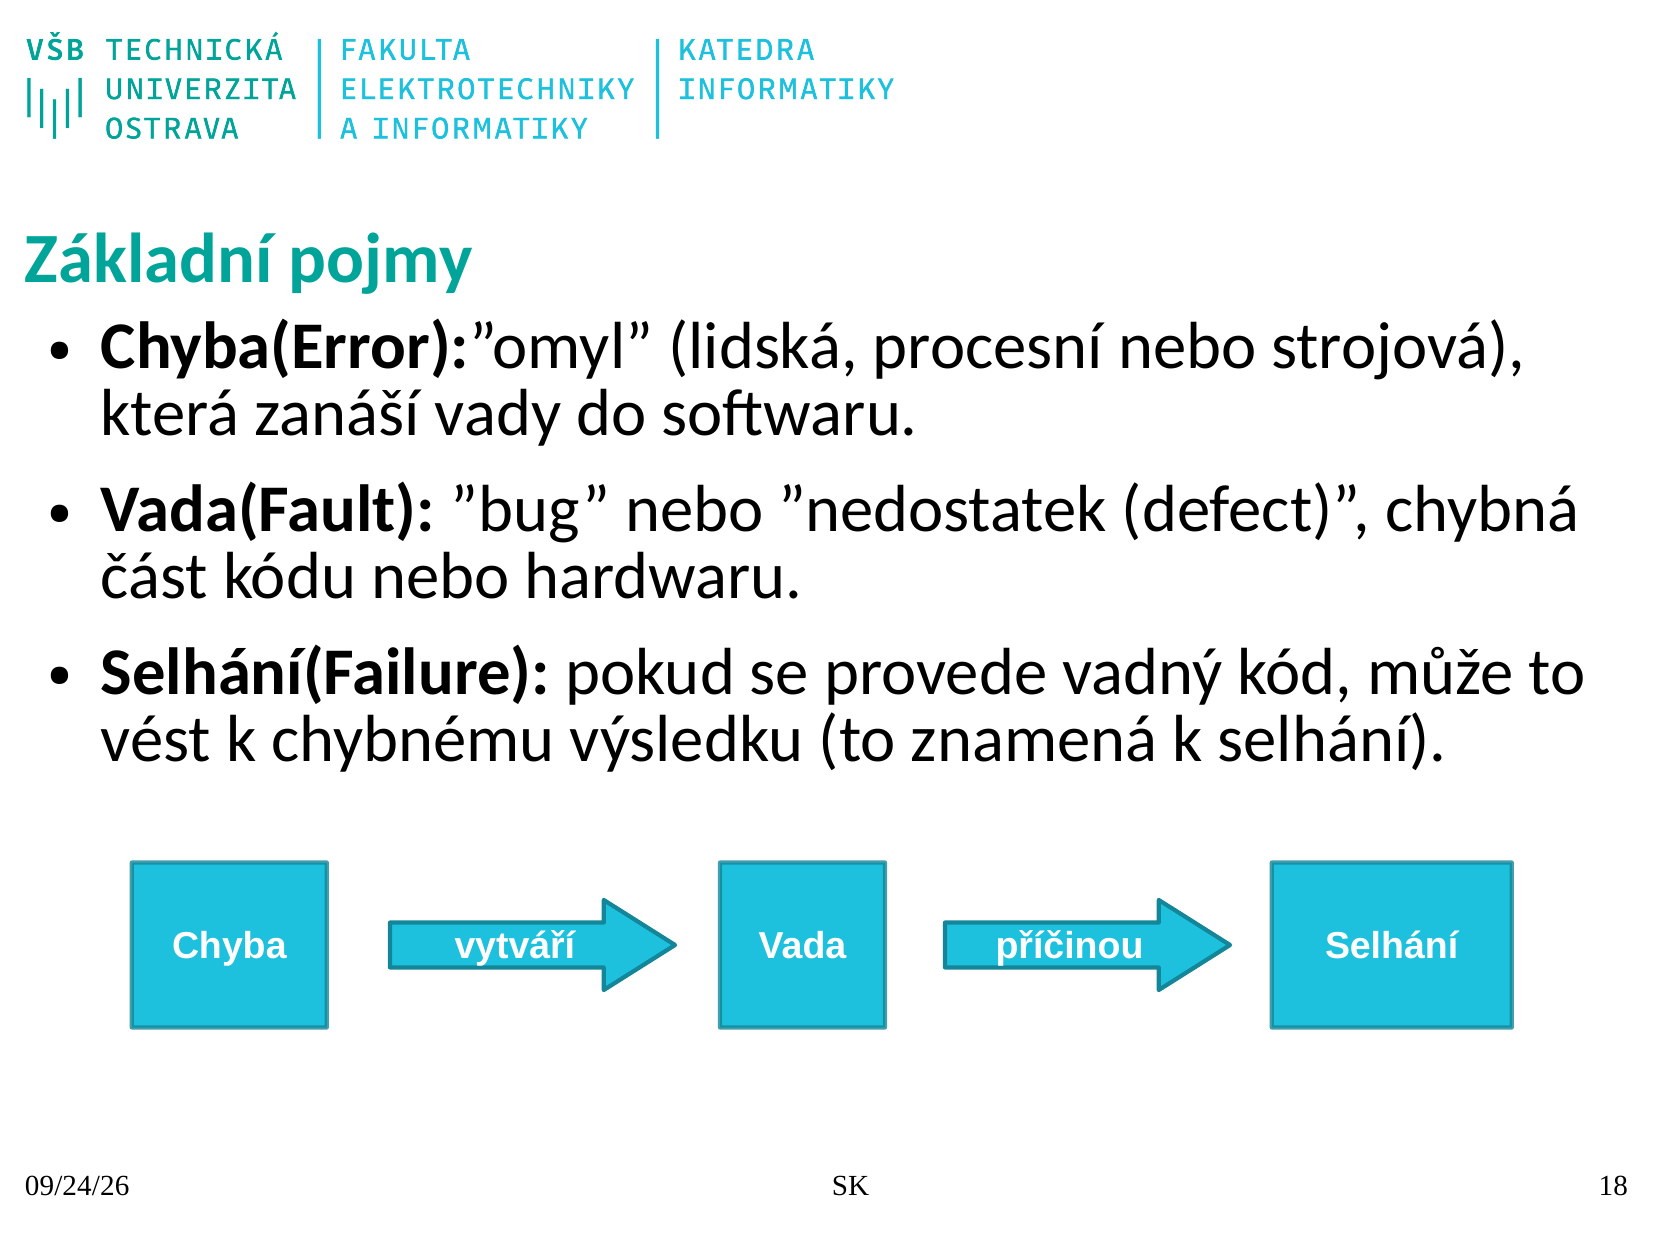

# Základní pojmy
Chyba(Error):”omyl” (lidská, procesní nebo strojová), která zanáší vady do softwaru.
Vada(Fault): ”bug” nebo ”nedostatek (defect)”, chybná část kódu nebo hardwaru.
Selhání(Failure): pokud se provede vadný kód, může to vést k chybnému výsledku (to znamená k selhání).
Chyba
Vada
Selhání
vytváří
příčinou
SK
18